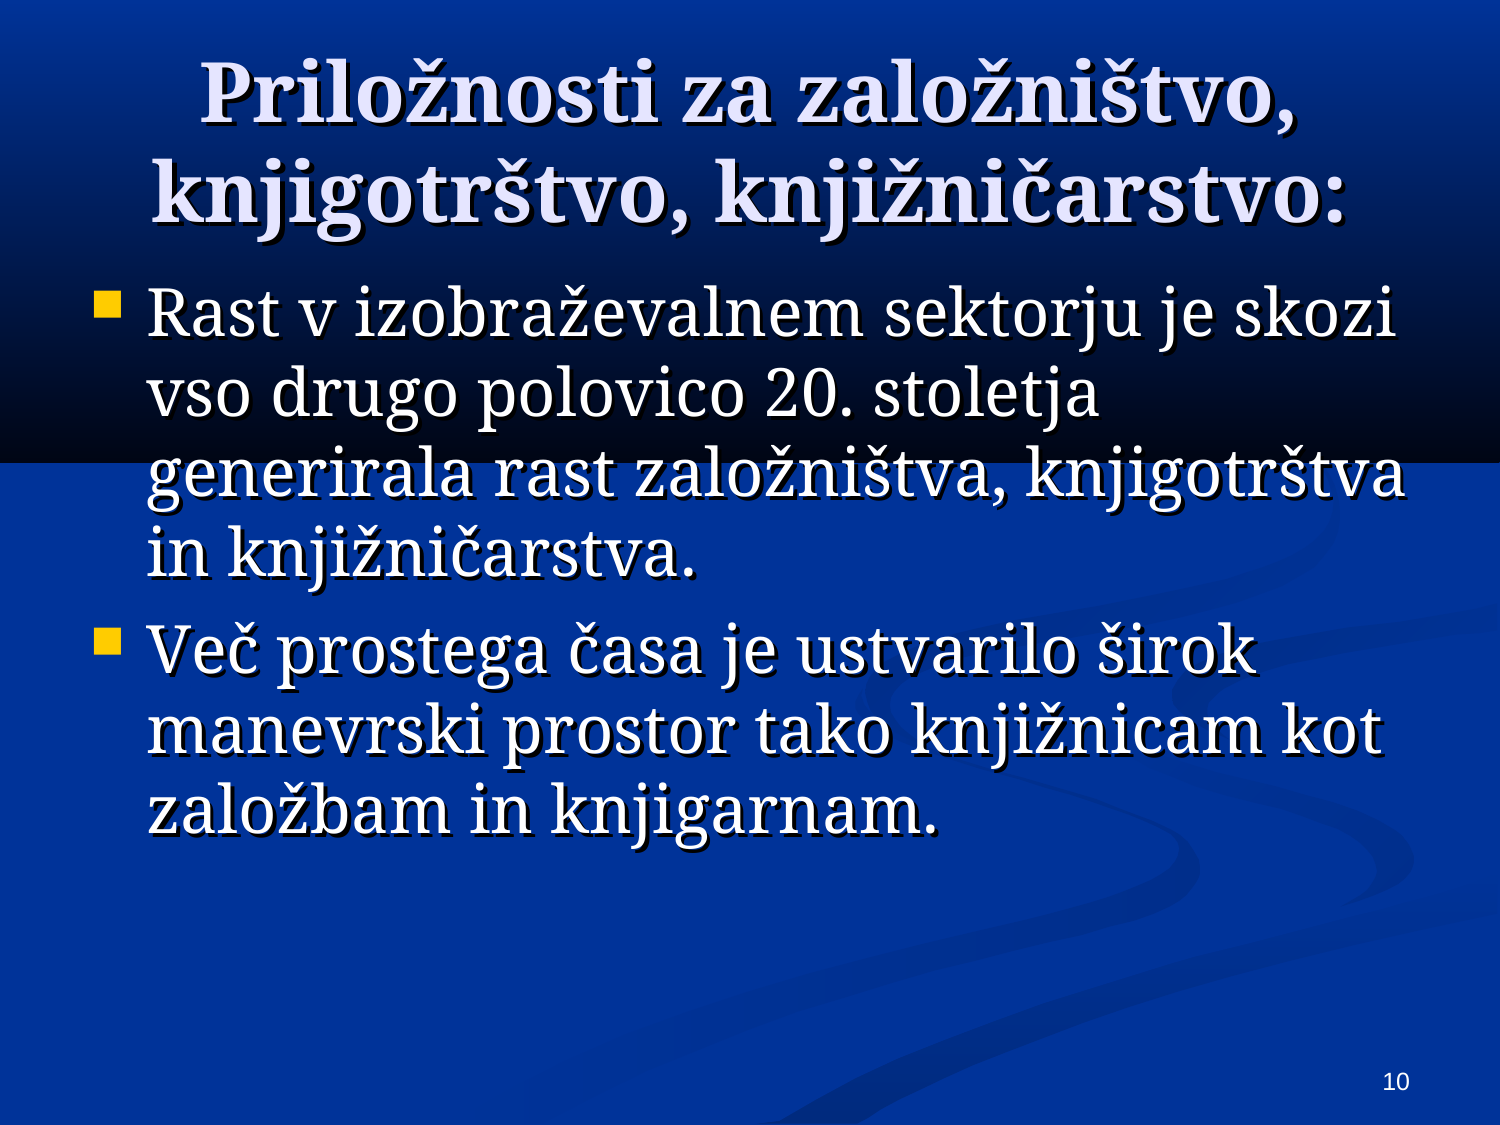

# Priložnosti za založništvo, knjigotrštvo, knjižničarstvo:
Rast v izobraževalnem sektorju je skozi vso drugo polovico 20. stoletja generirala rast založništva, knjigotrštva in knjižničarstva.
Več prostega časa je ustvarilo širok manevrski prostor tako knjižnicam kot založbam in knjigarnam.